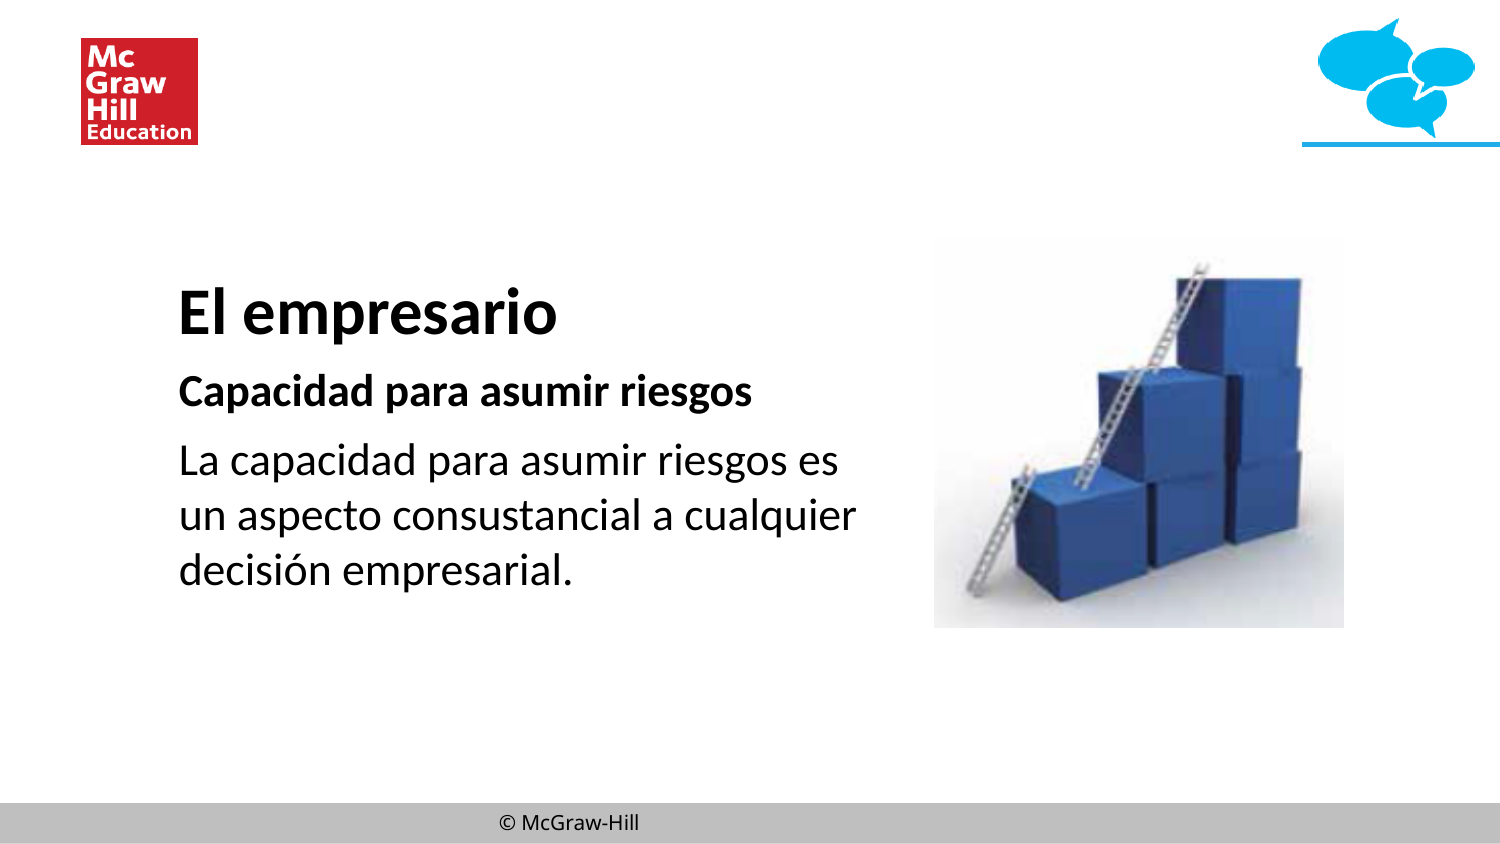

El empresario
Capacidad para asumir riesgos
La capacidad para asumir riesgos es un aspecto consustancial a cualquier decisión empresarial.